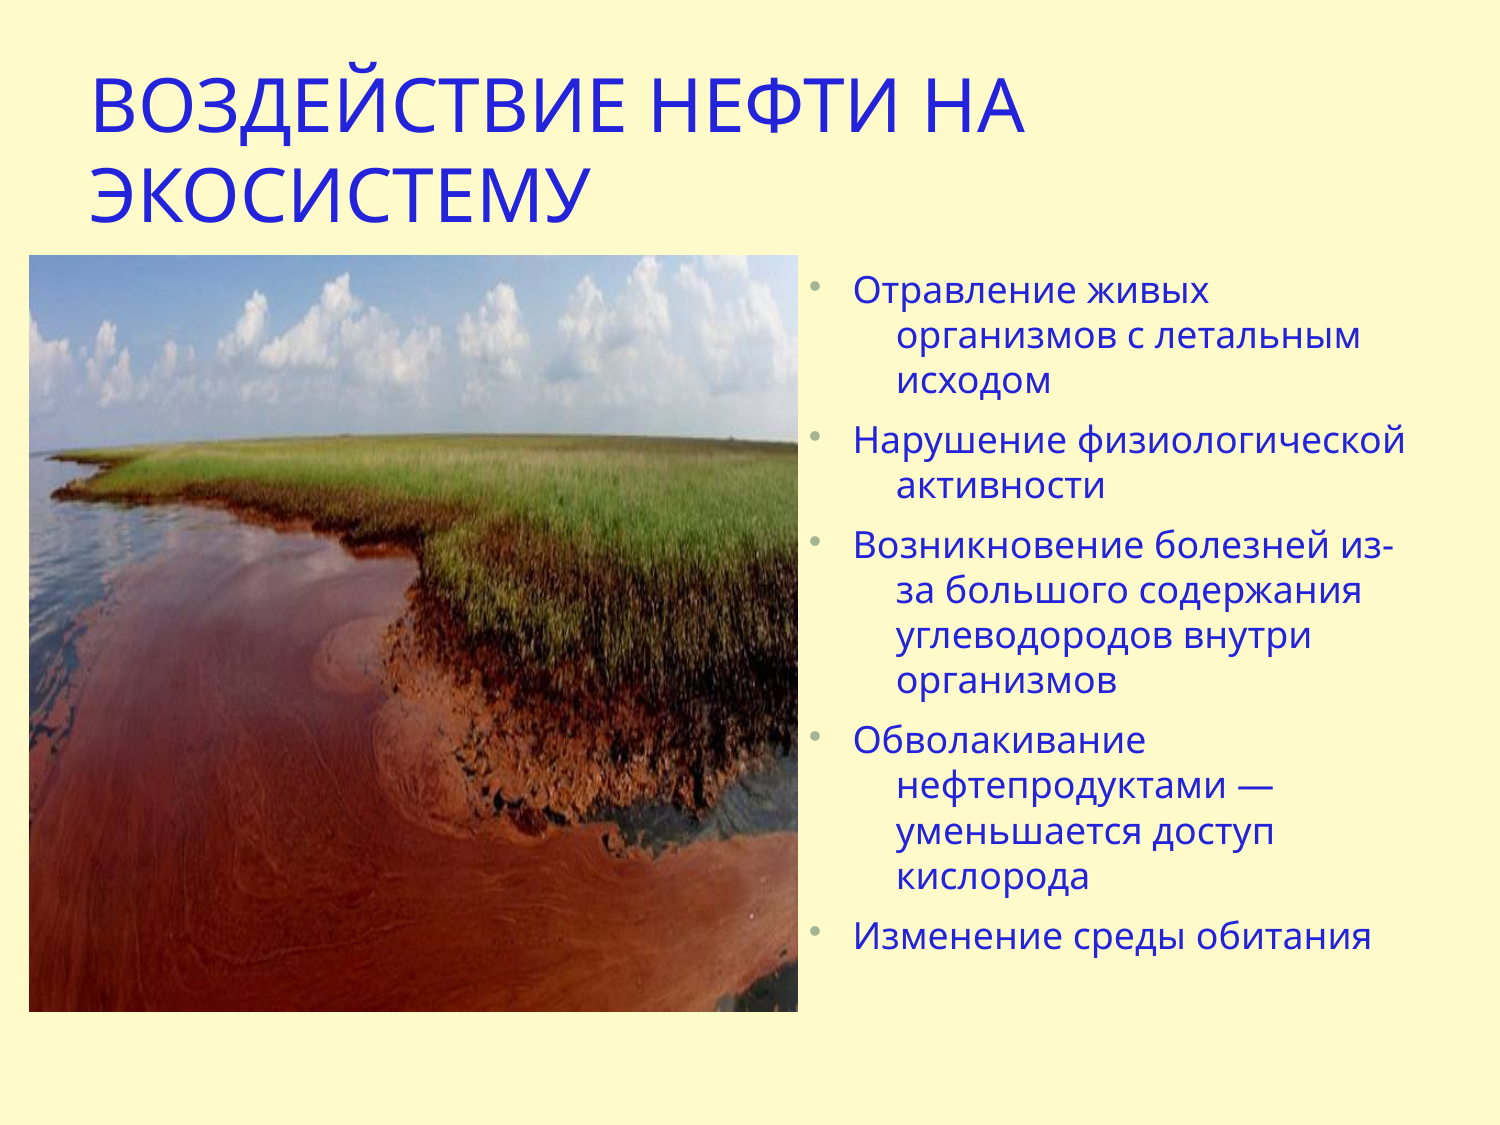

# Воздействие нефти на экосистему
Отравление живых организмов с летальным исходом
Нарушение физиологической активности
Возникновение болезней из-за большого содержания углеводородов внутри организмов
Обволакивание нефтепродуктами — уменьшается доступ кислорода
Изменение среды обитания